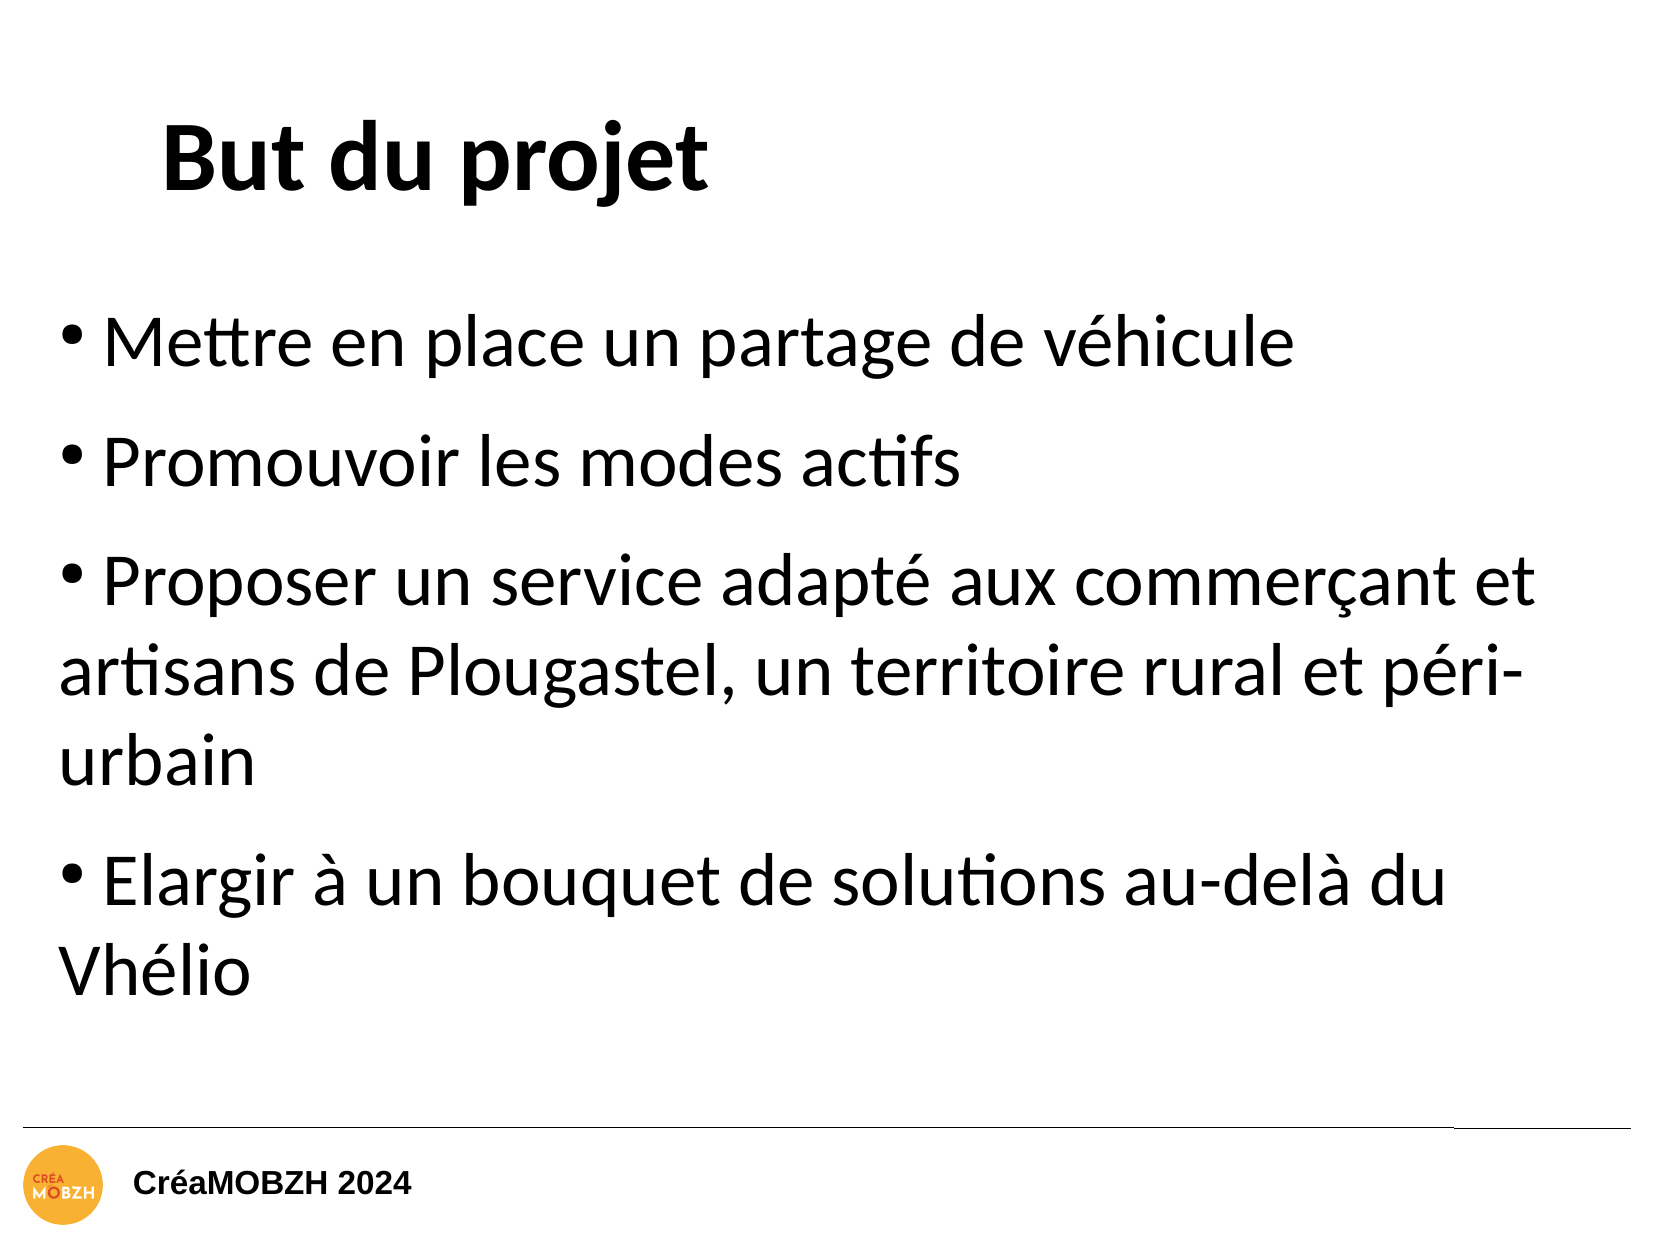

# But du projet
 Mettre en place un partage de véhicule
 Promouvoir les modes actifs
 Proposer un service adapté aux commerçant et artisans de Plougastel, un territoire rural et péri-urbain
 Elargir à un bouquet de solutions au-delà du Vhélio
CréaMOBZH 2024